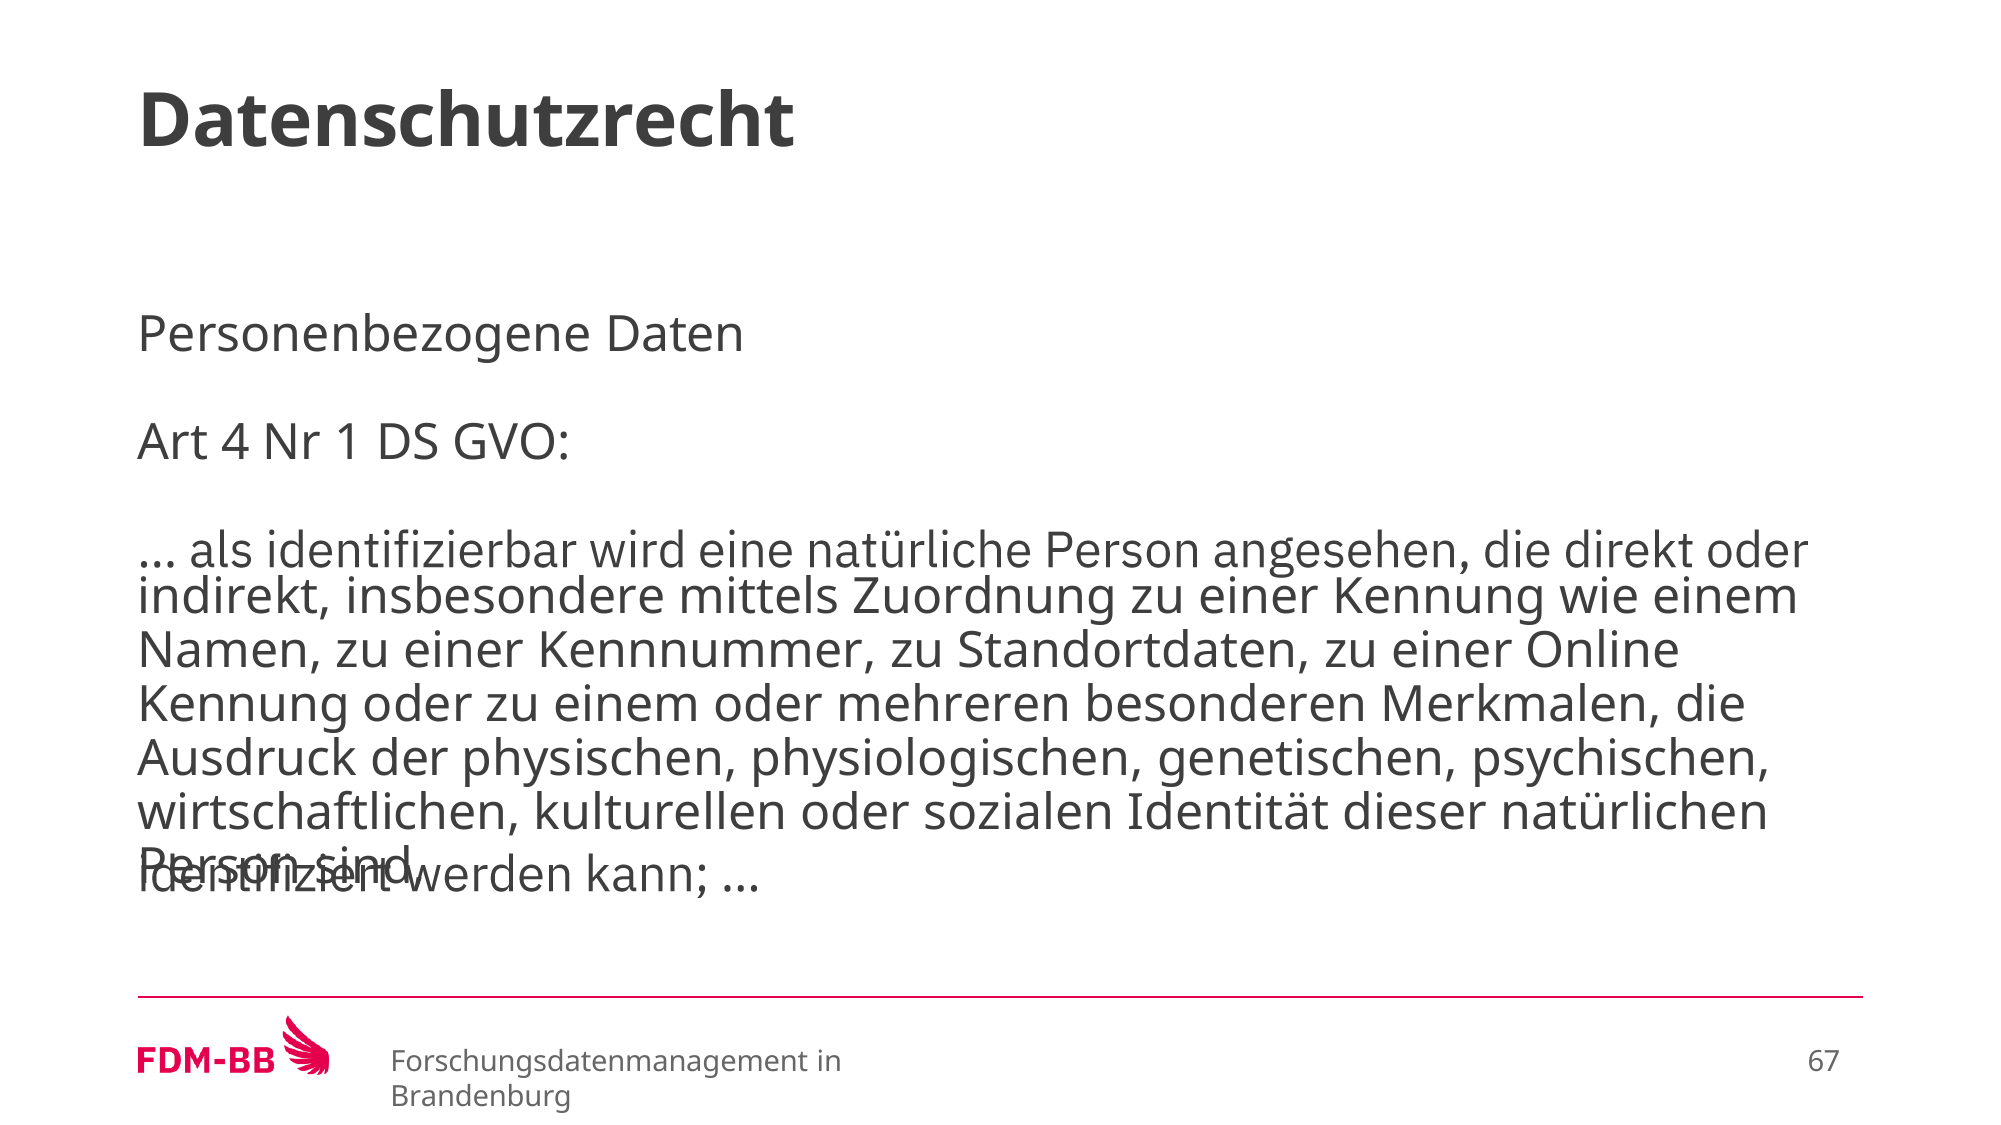

# Datenschutzrecht
Personenbezogene Daten
Art 4 Nr 1 DS GVO:
indirekt, insbesondere mittels Zuordnung zu einer Kennung wie einem Namen, zu einer Kennnummer, zu Standortdaten, zu einer Online Kennung oder zu einem oder mehreren besonderen Merkmalen, die Ausdruck der physischen, physiologischen, genetischen, psychischen, wirtschaftlichen, kulturellen oder sozialen Identität dieser natürlichen Person sind,
Forschungsdatenmanagement in Brandenburg
67